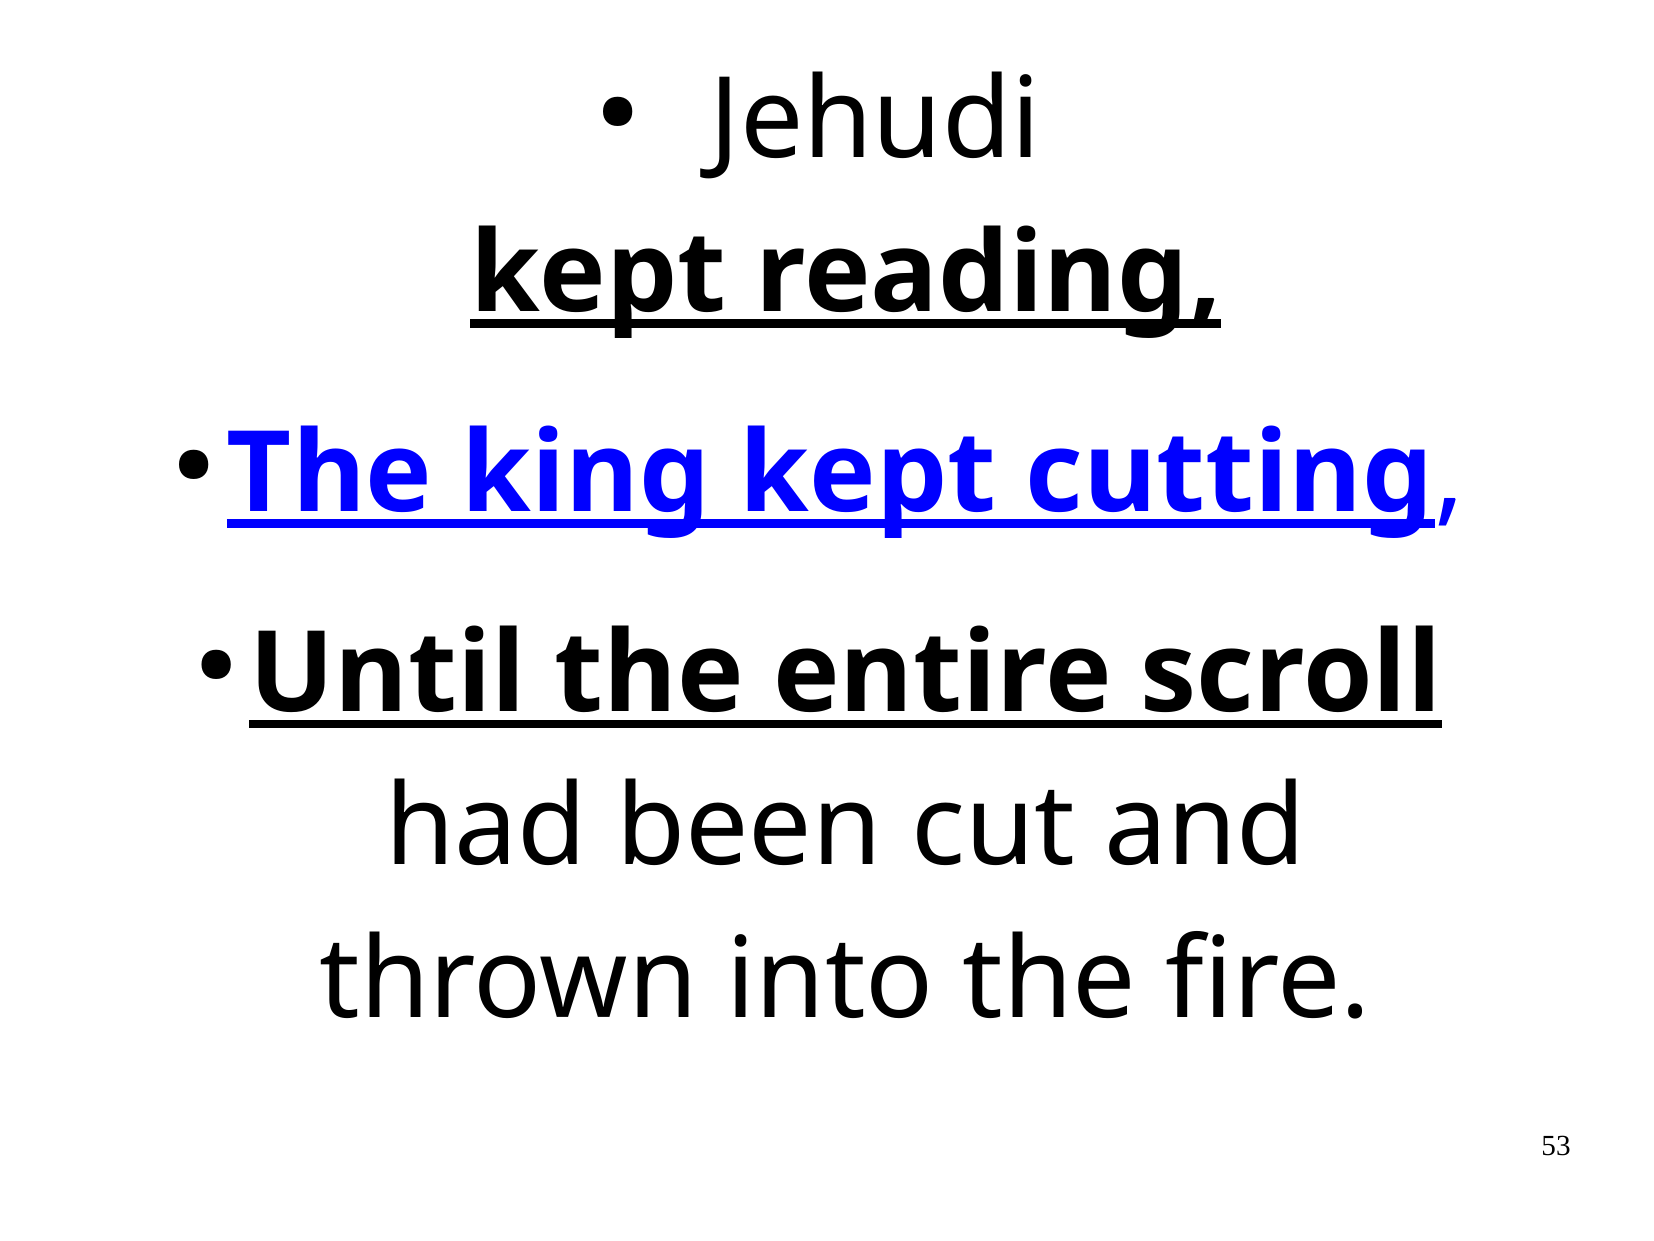

# Jehudi kept reading,
The king kept cutting,
Until the entire scroll
had been cut and
thrown into the fire.
53